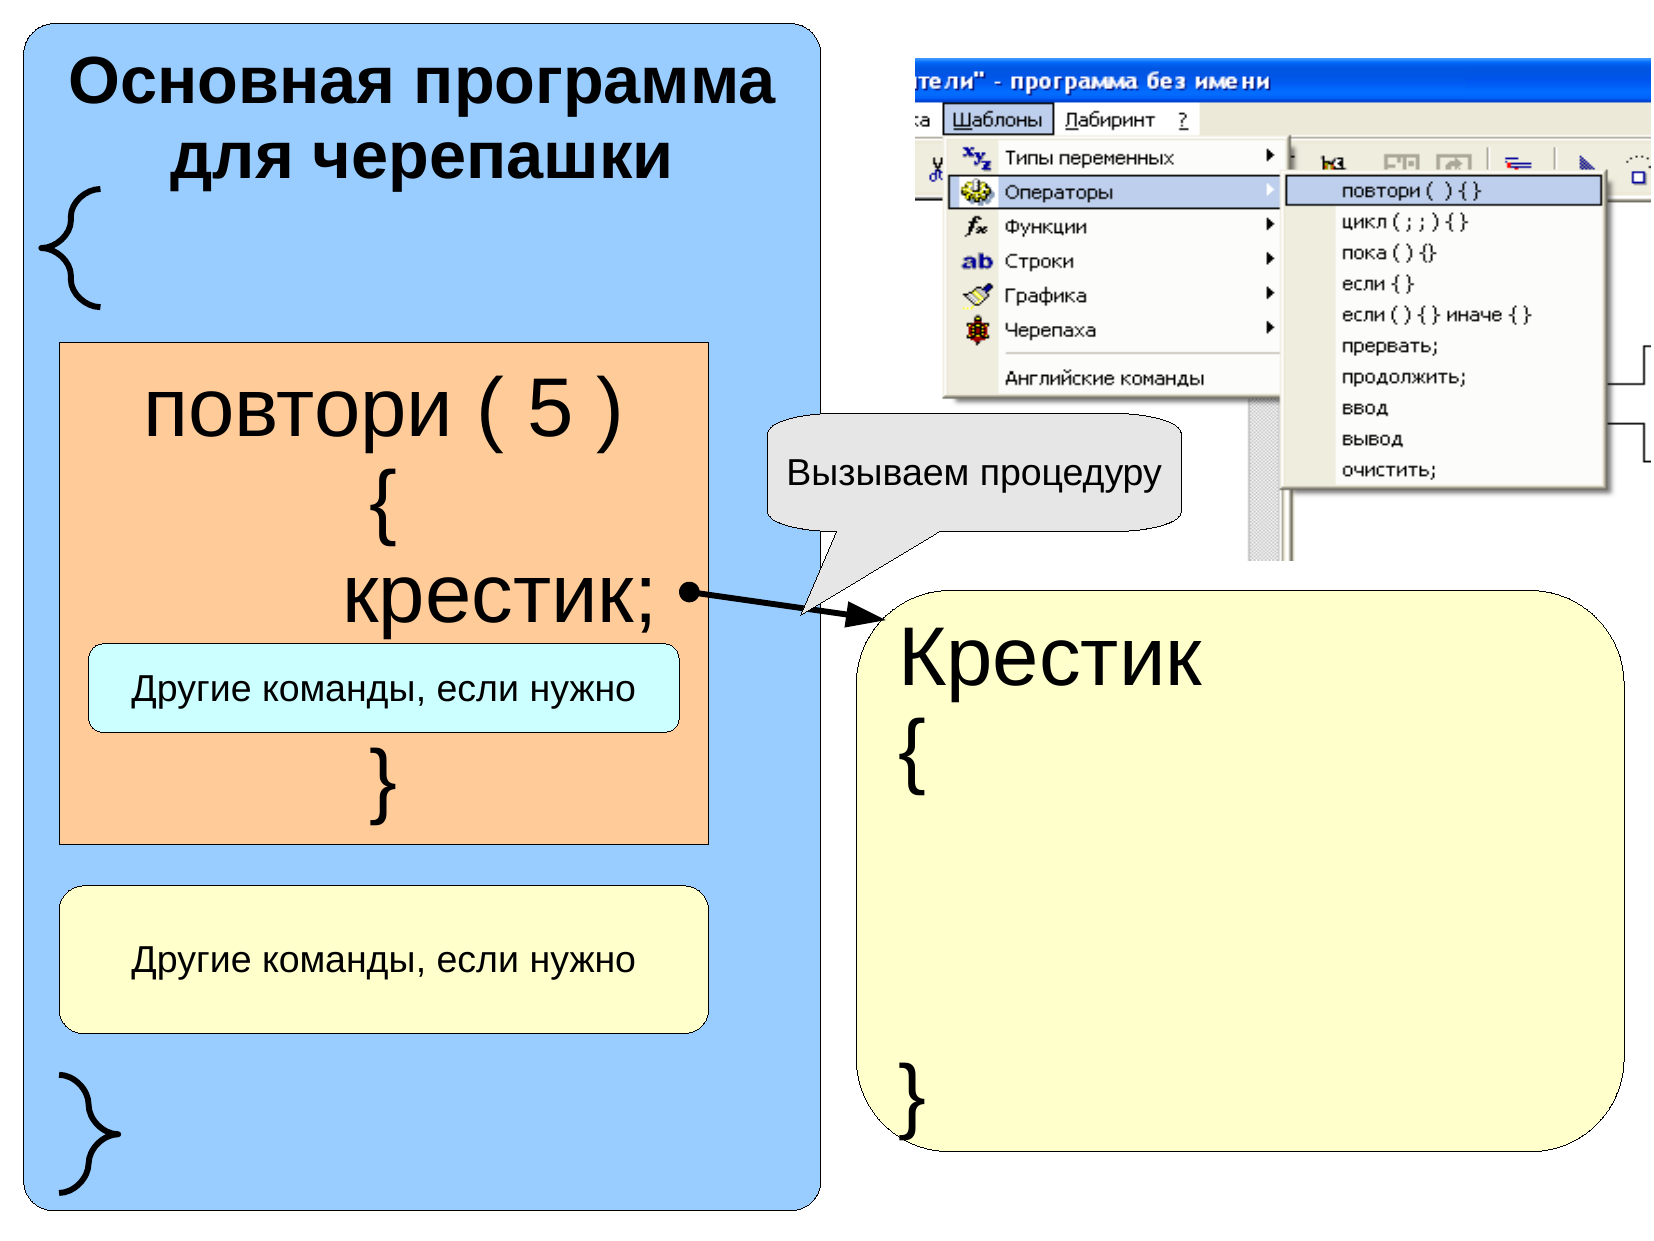

Основная программа
для черепашки
повтори ( 5 )
{
 крестик;
 }
Вызываем процедуру
Крестик
{
}
Другие команды, если нужно
Другие команды, если нужно